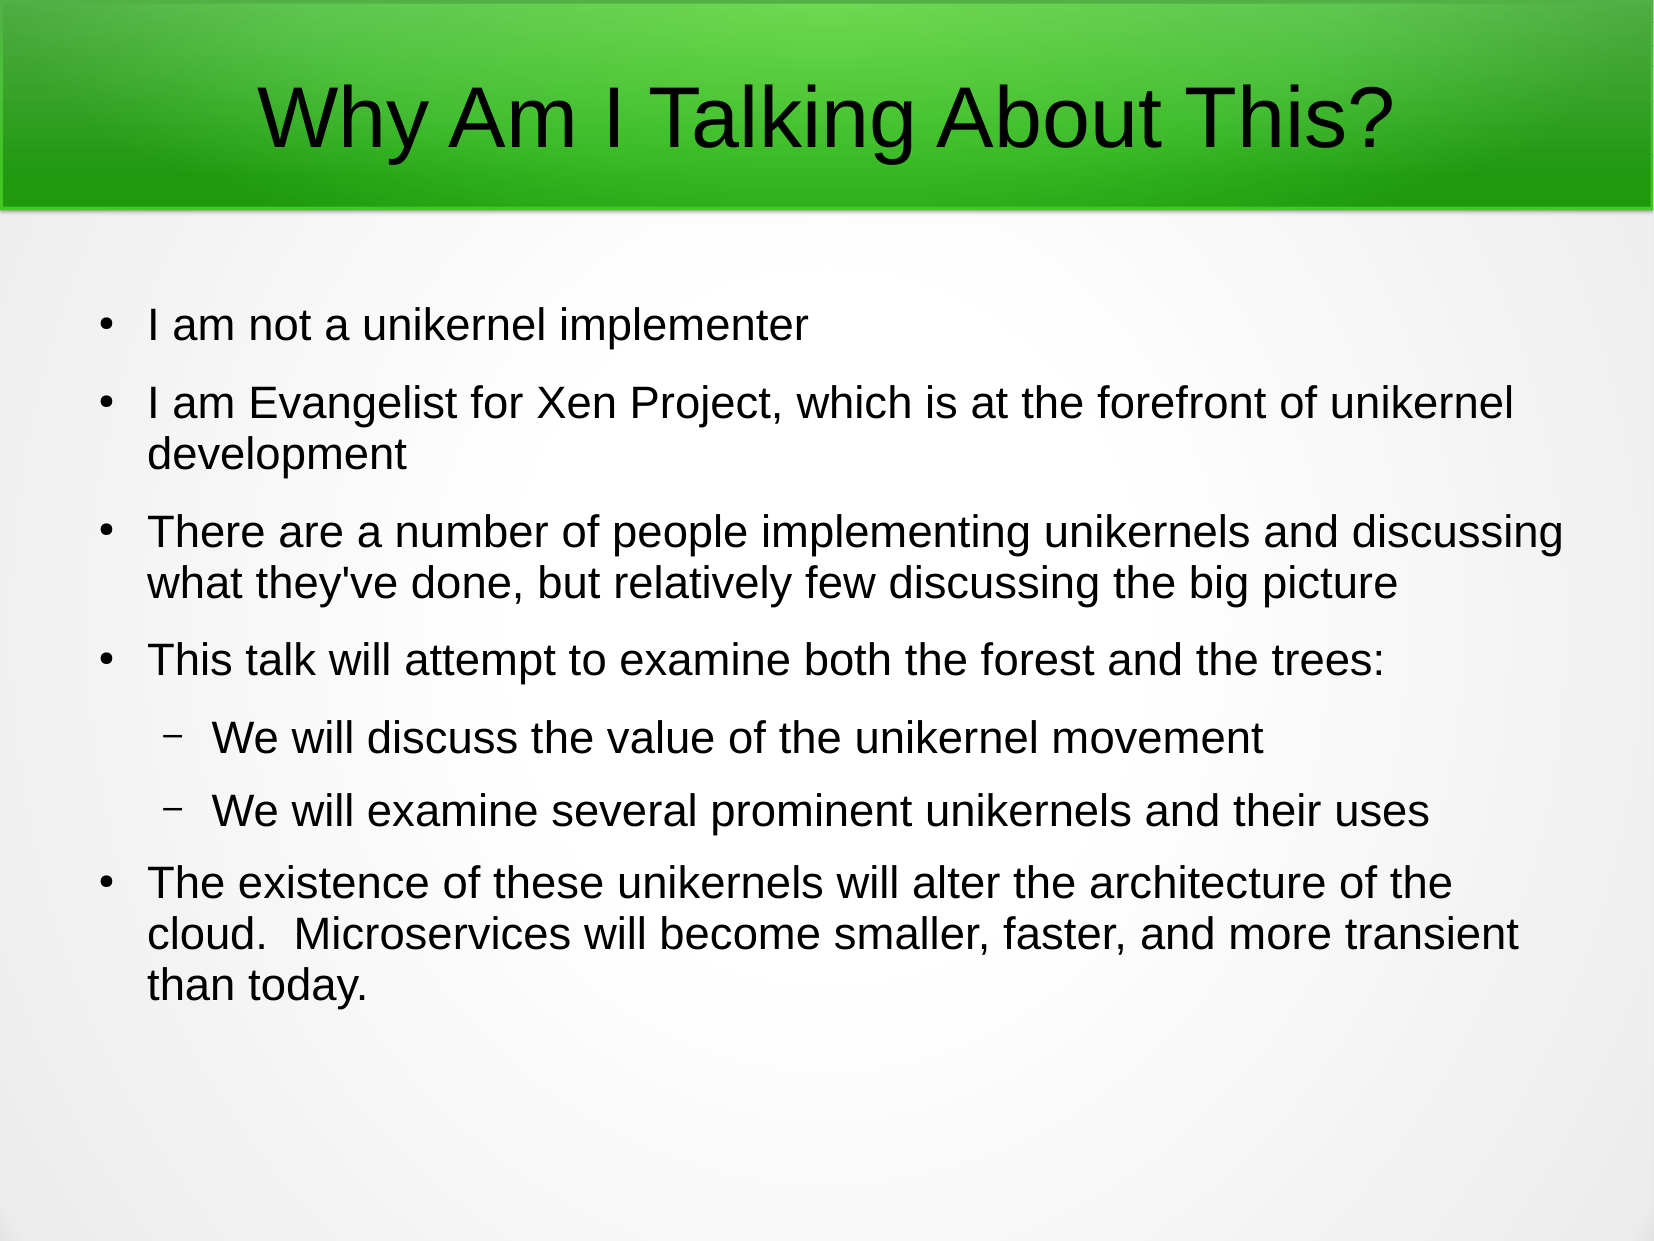

# Why Am I Talking About This?
I am not a unikernel implementer
I am Evangelist for Xen Project, which is at the forefront of unikernel development
There are a number of people implementing unikernels and discussing what they've done, but relatively few discussing the big picture
This talk will attempt to examine both the forest and the trees:
We will discuss the value of the unikernel movement
We will examine several prominent unikernels and their uses
The existence of these unikernels will alter the architecture of the cloud. Microservices will become smaller, faster, and more transient than today.